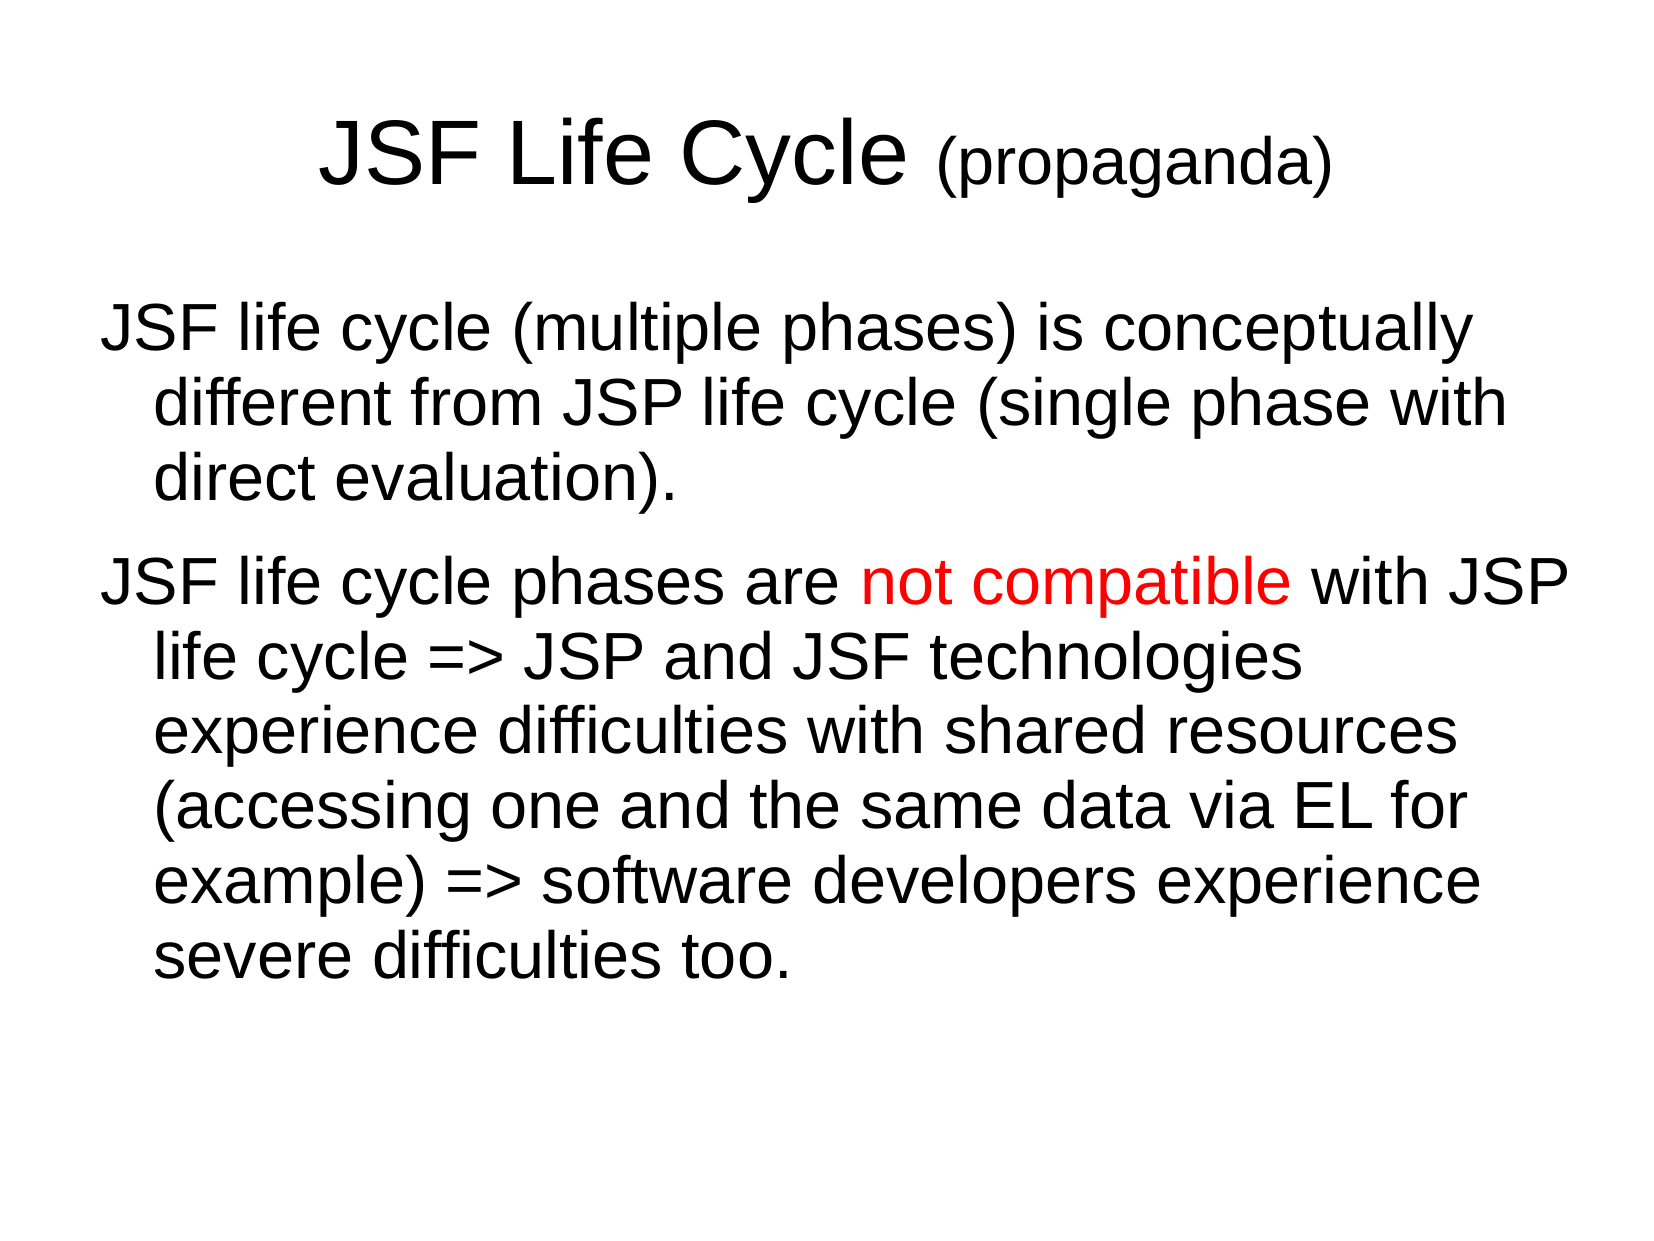

# JSF Life Cycle (propaganda)
JSF life cycle (multiple phases) is conceptually different from JSP life cycle (single phase with direct evaluation).
JSF life cycle phases are not compatible with JSP life cycle => JSP and JSF technologies experience difficulties with shared resources (accessing one and the same data via EL for example) => software developers experience severe difficulties too.